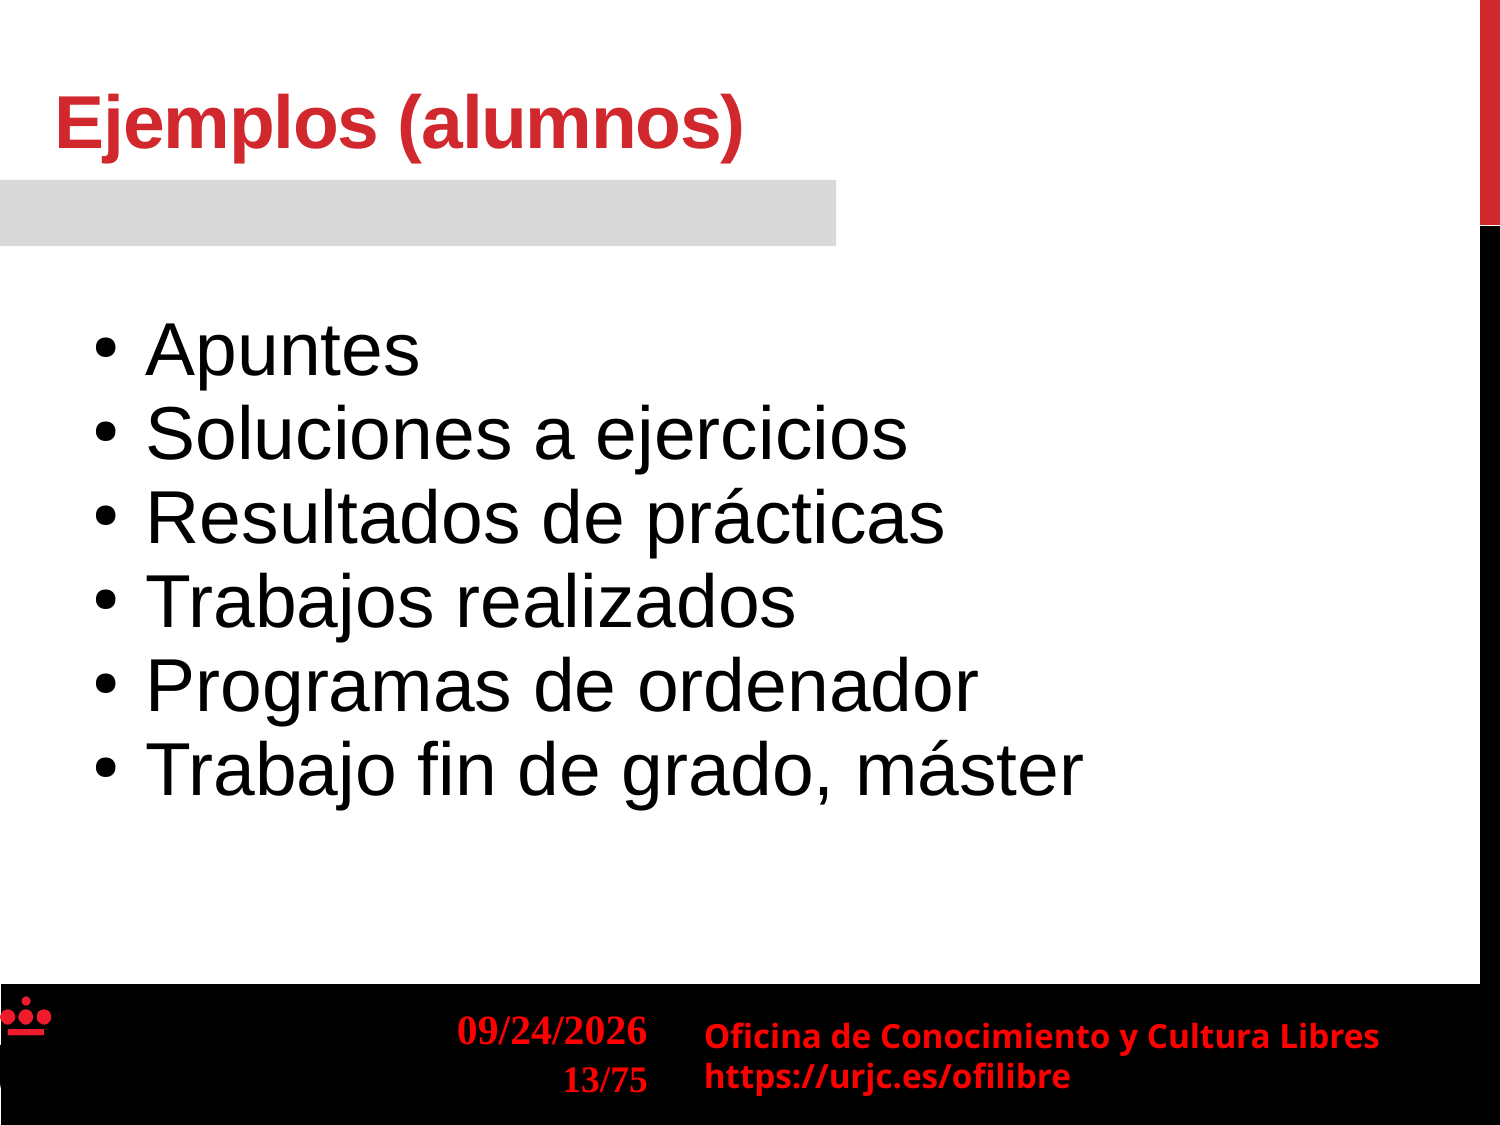

#
Ejemplos (alumnos)
Apuntes
Soluciones a ejercicios
Resultados de prácticas
Trabajos realizados
Programas de ordenador
Trabajo fin de grado, máster